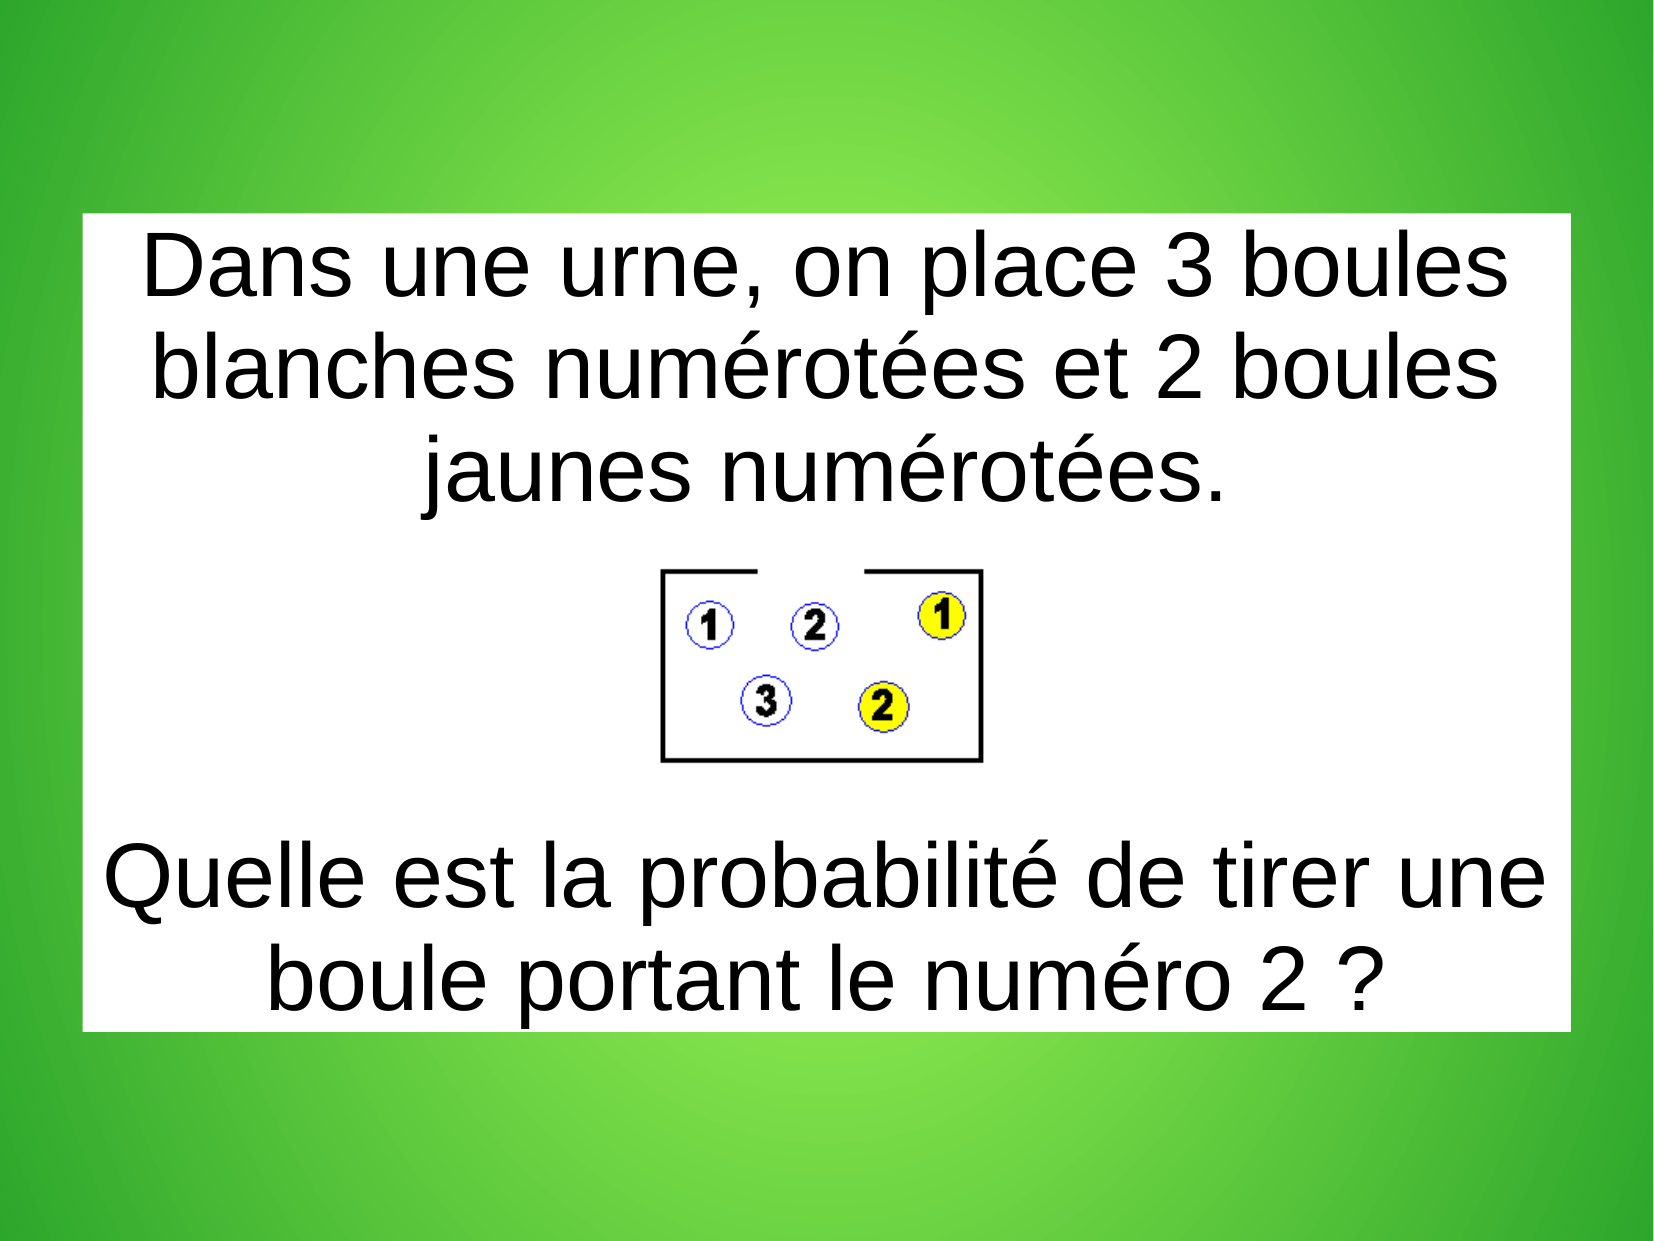

# Dans une urne, on place 3 boules blanches numérotées et 2 boules jaunes numérotées.
Quelle est la probabilité de tirer une boule portant le numéro 2 ?